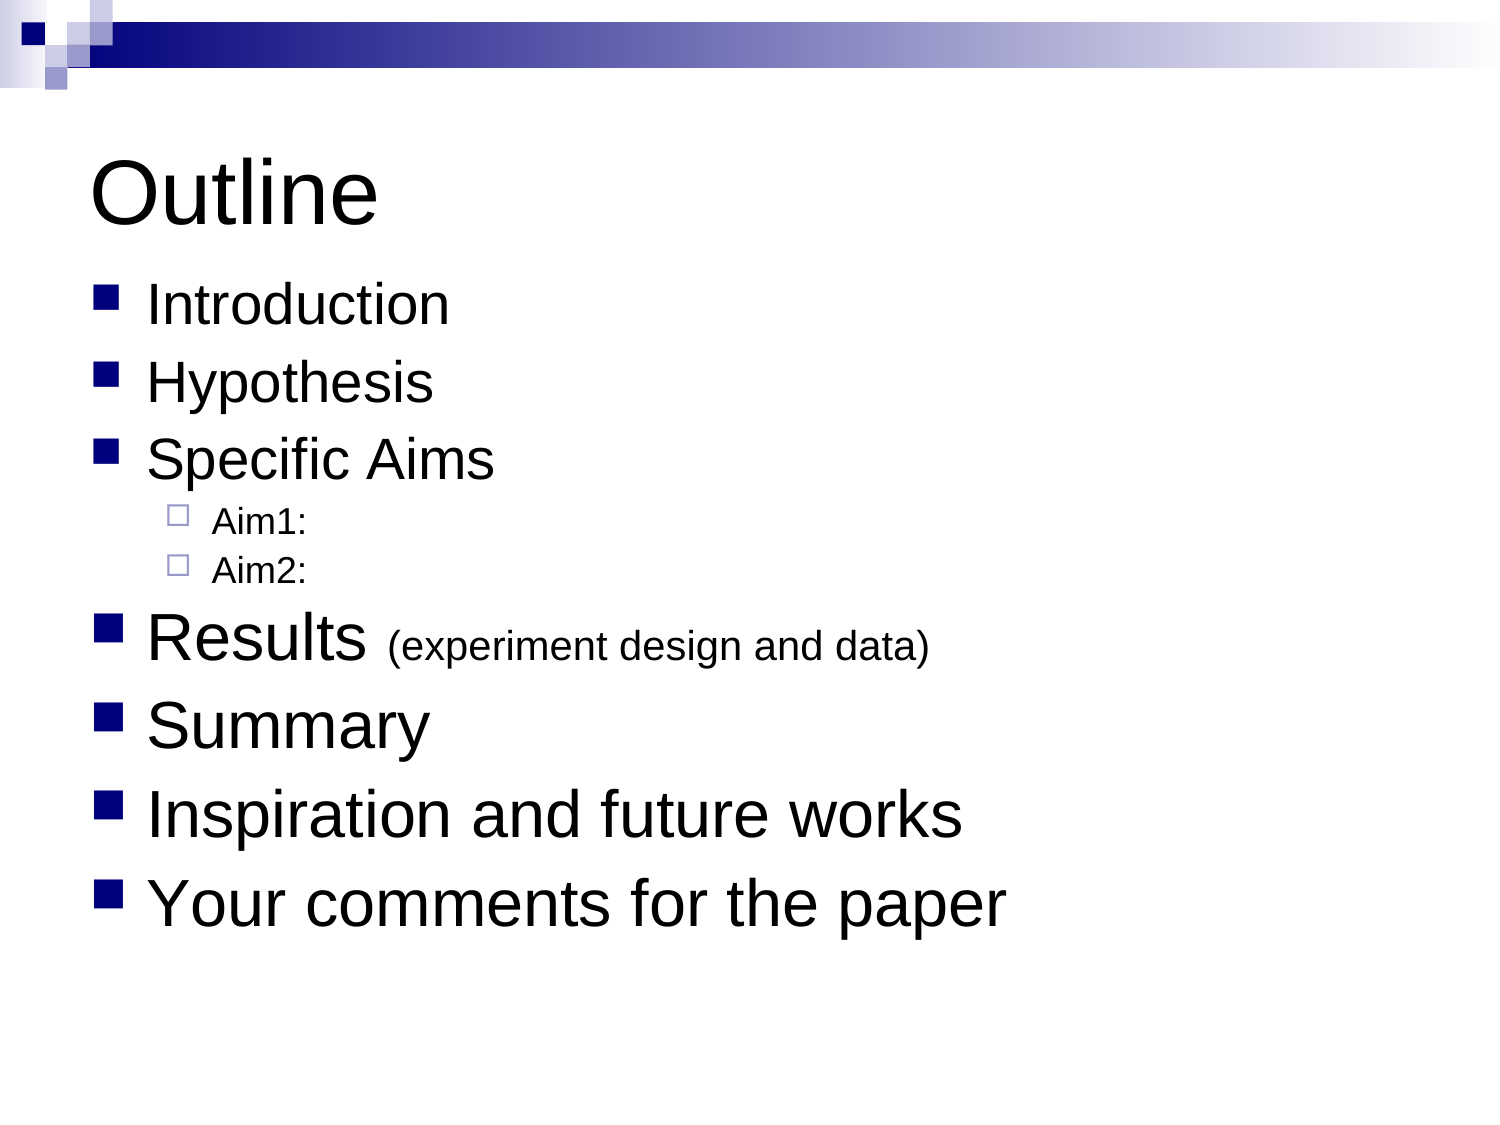

# Outline
Introduction
Hypothesis
Specific Aims
Aim1:
Aim2:
Results (experiment design and data)
Summary
Inspiration and future works
Your comments for the paper